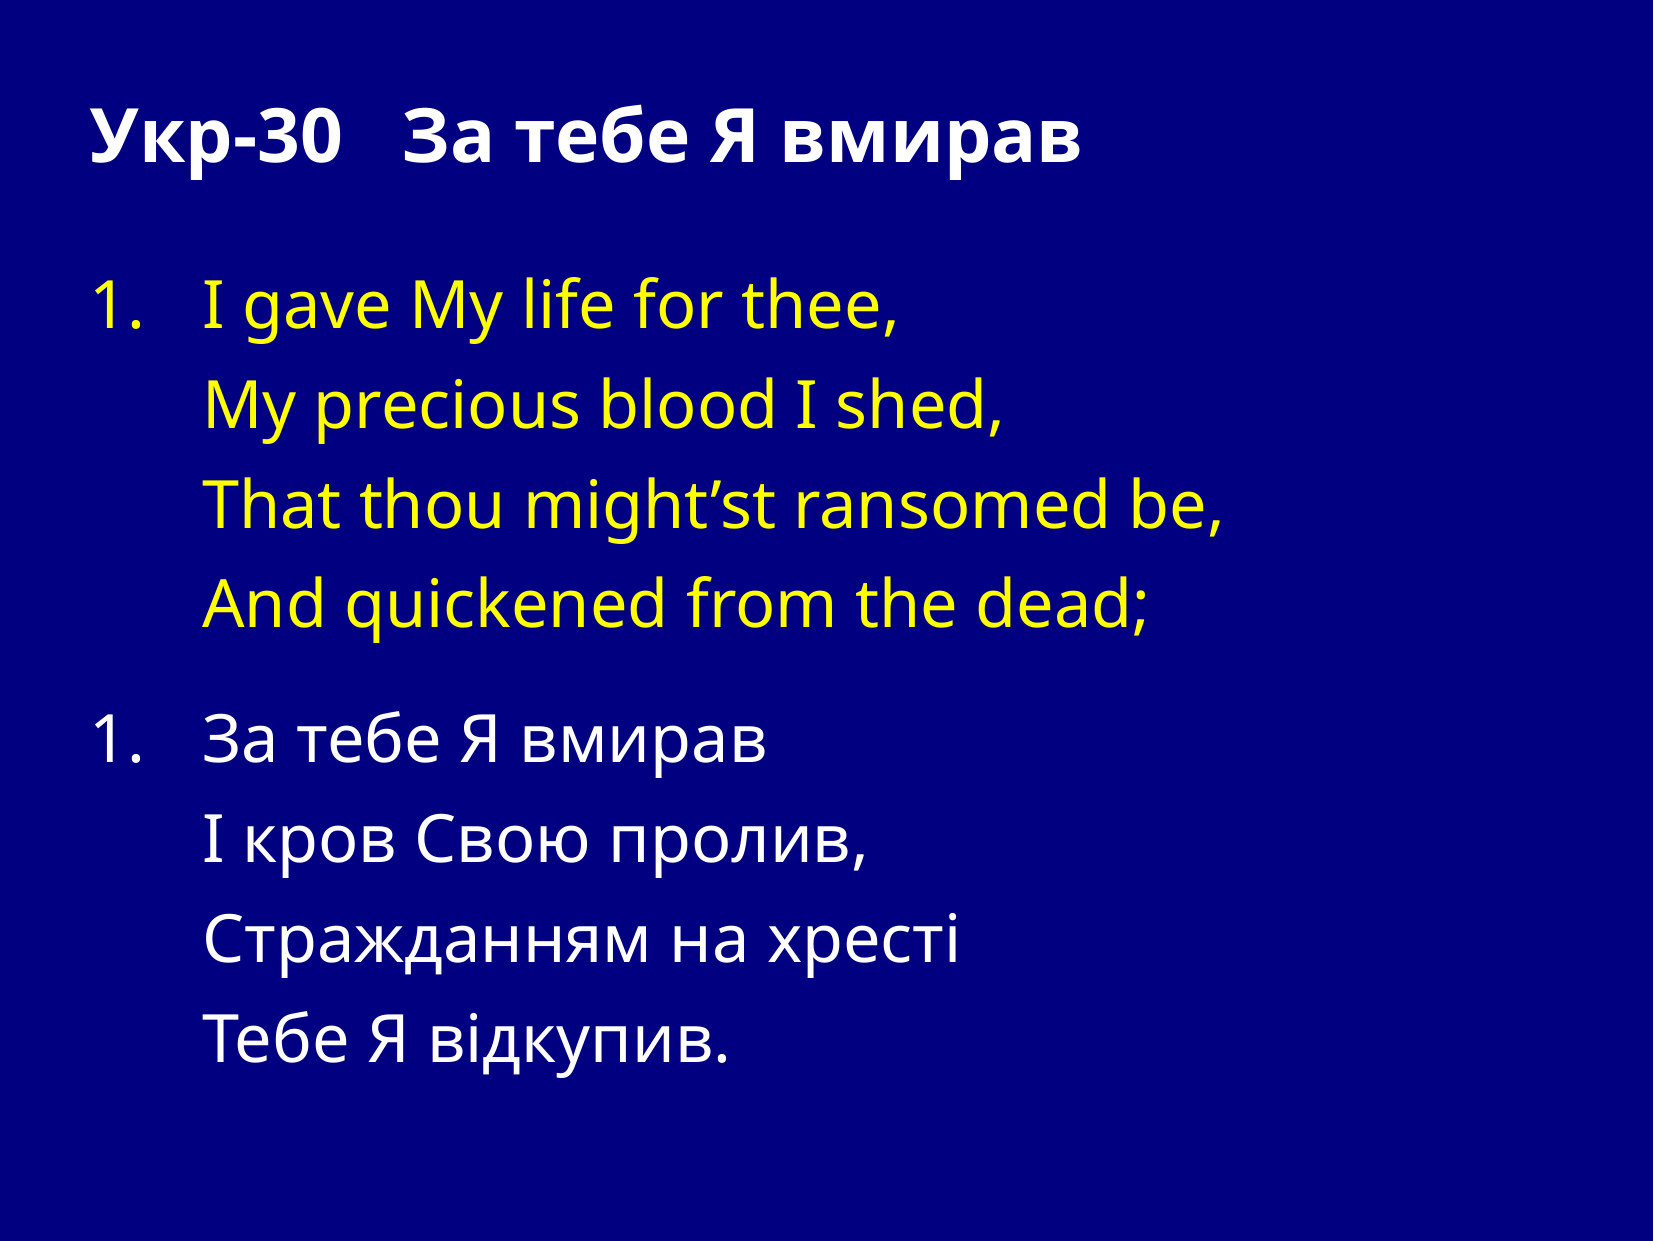

Укр-30 За тебе Я вмирав
1.	I gave My life for thee,
	My precious blood I shed,
	That thou might’st ransomed be,
	And quickened from the dead;
1.	За тебе Я вмирав
	І кров Свою пролив,
	Стражданням на хресті
	Тебе Я відкупив.